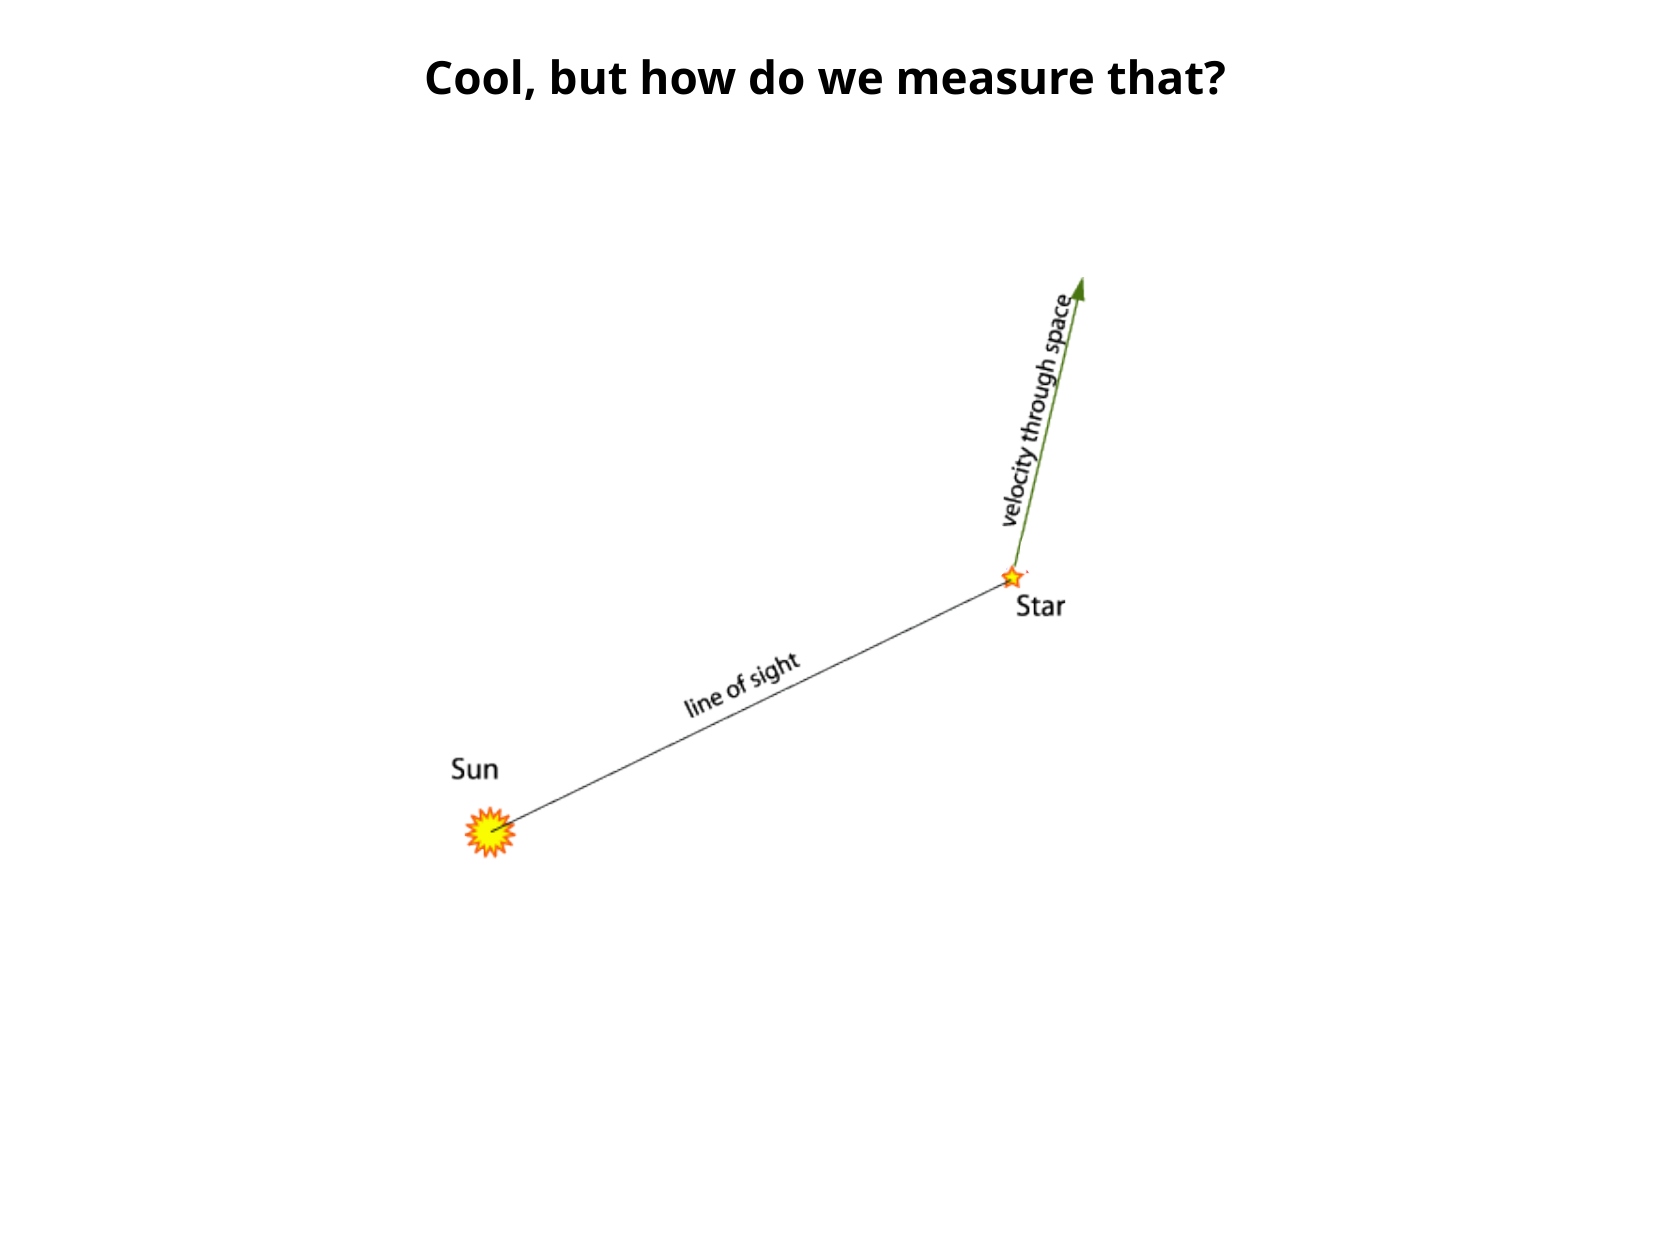

Cool, but how do we measure that?